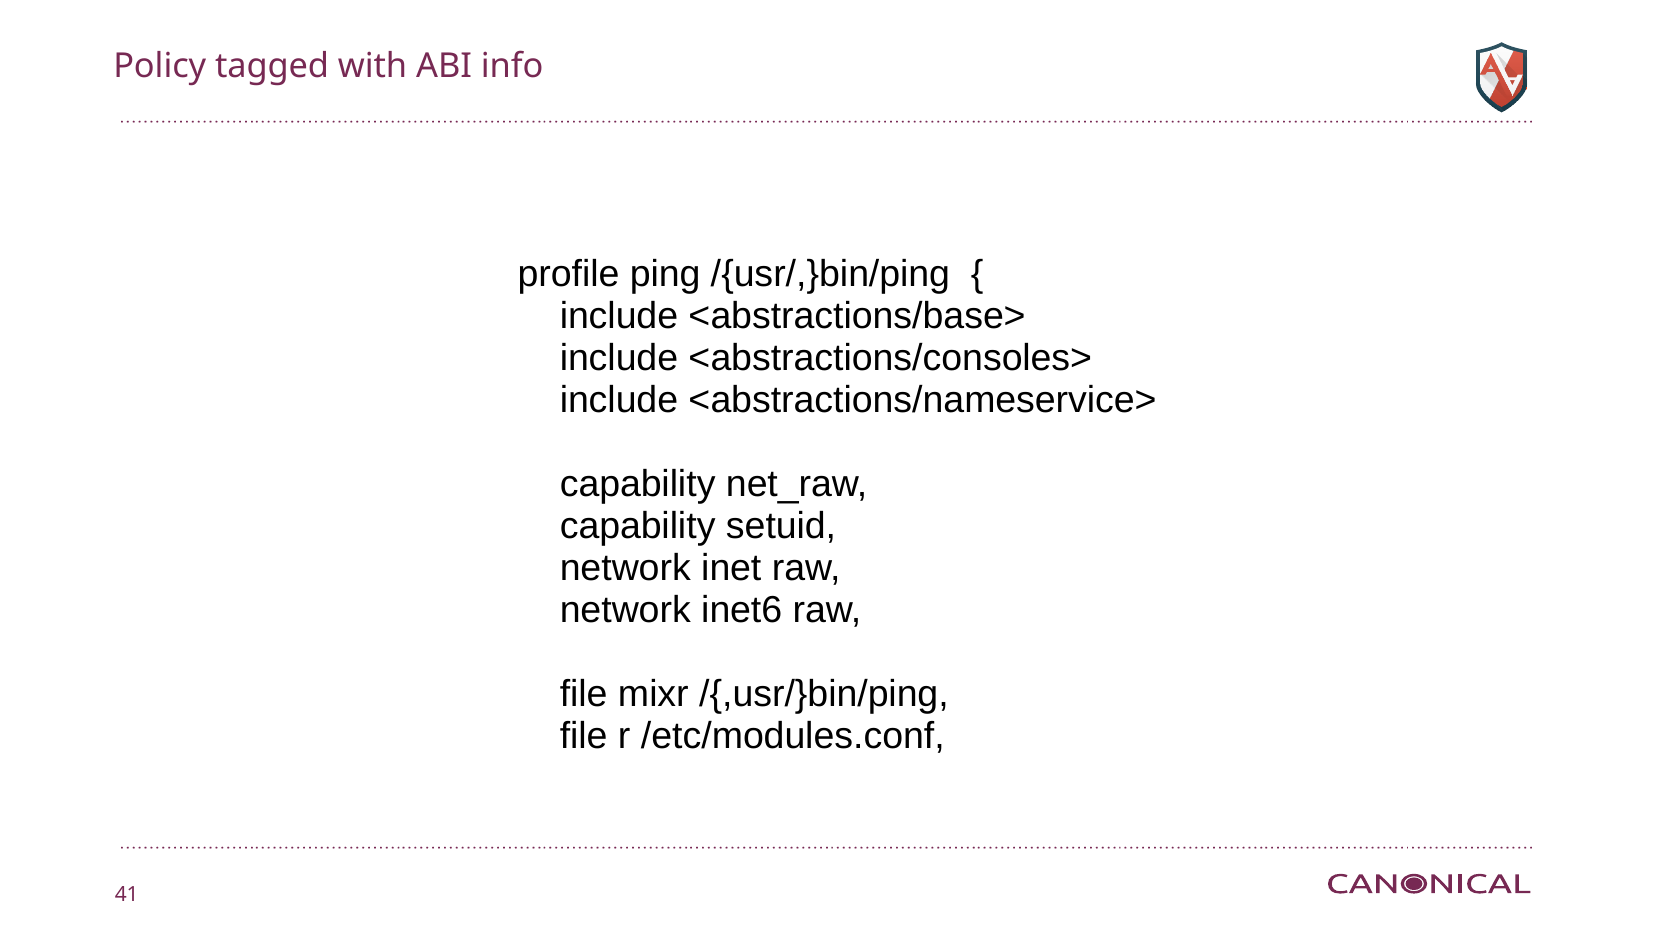

# Policy tagged with ABI info
profile ping /{usr/,}bin/ping {
 include <abstractions/base>
 include <abstractions/consoles>
 include <abstractions/nameservice>
 capability net_raw,
 capability setuid,
 network inet raw,
 network inet6 raw,
 file mixr /{,usr/}bin/ping,
 file r /etc/modules.conf,